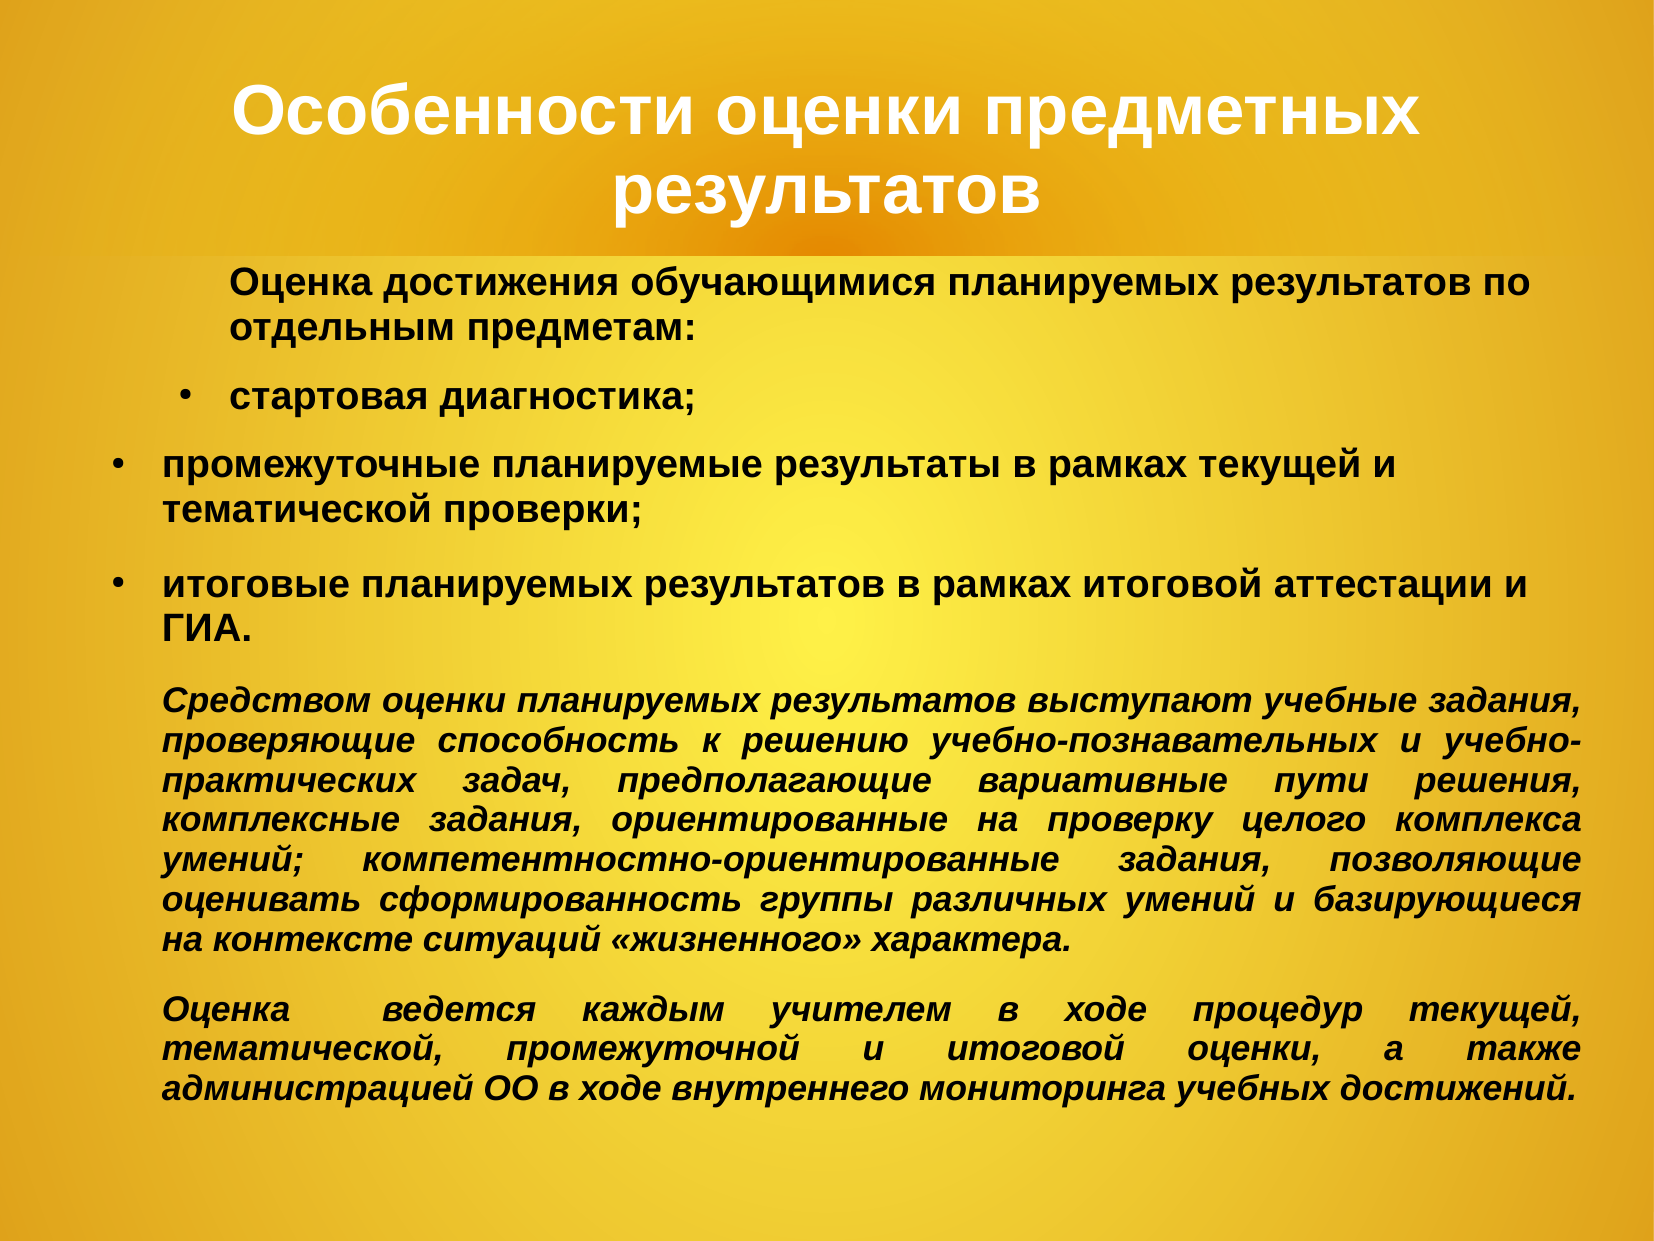

# Особенности оценки предметных результатов
Оценка достижения обучающимися планируемых результатов по отдельным предметам:
стартовая диагностика;
промежуточные планируемые результаты в рамках текущей и тематической проверки;
итоговые планируемых результатов в рамках итоговой аттестации и ГИА.
Средством оценки планируемых результатов выступают учебные задания, проверяющие способность к решению учебно-познавательных и учебно-практических задач, предполагающие вариативные пути решения, комплексные задания, ориентированные на проверку целого комплекса умений; компетентностно-ориентированные задания, позволяющие оценивать сформированность группы различных умений и базирующиеся на контексте ситуаций «жизненного» характера.
Оценка ведется каждым учителем в ходе процедур текущей, тематической, промежуточной и итоговой оценки, а также администрацией ОО в ходе внутреннего мониторинга учебных достижений.